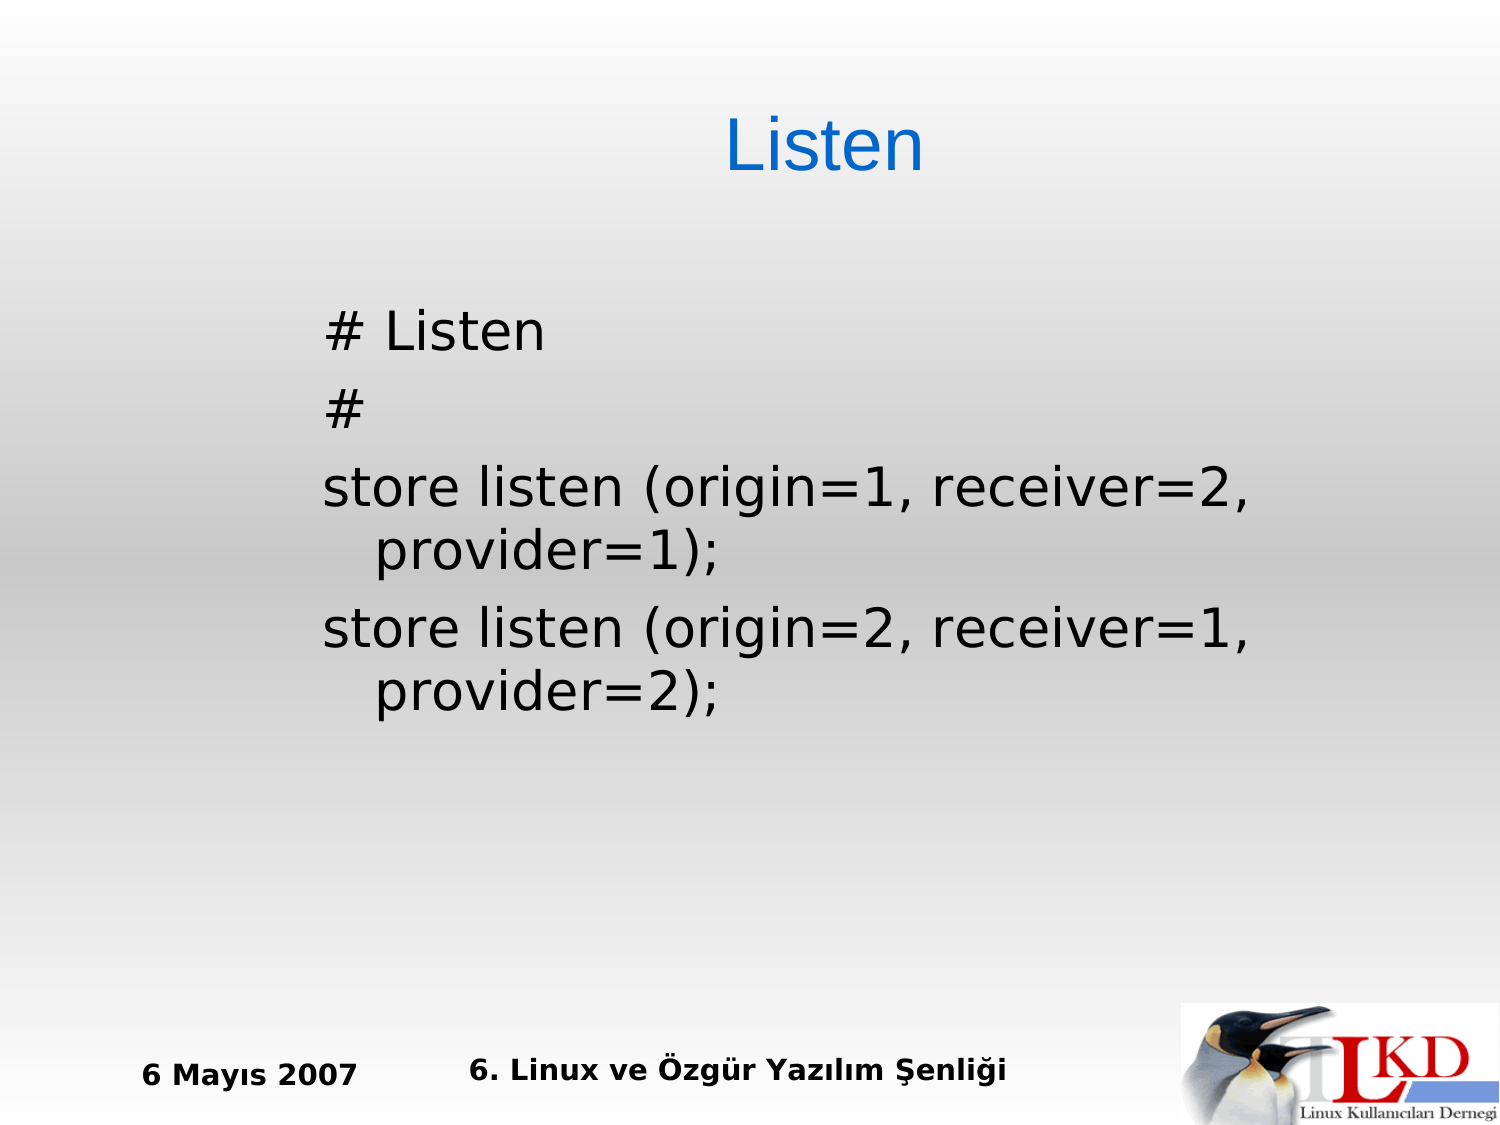

# Listen
# Listen
#
store listen (origin=1, receiver=2, provider=1);
store listen (origin=2, receiver=1, provider=2);